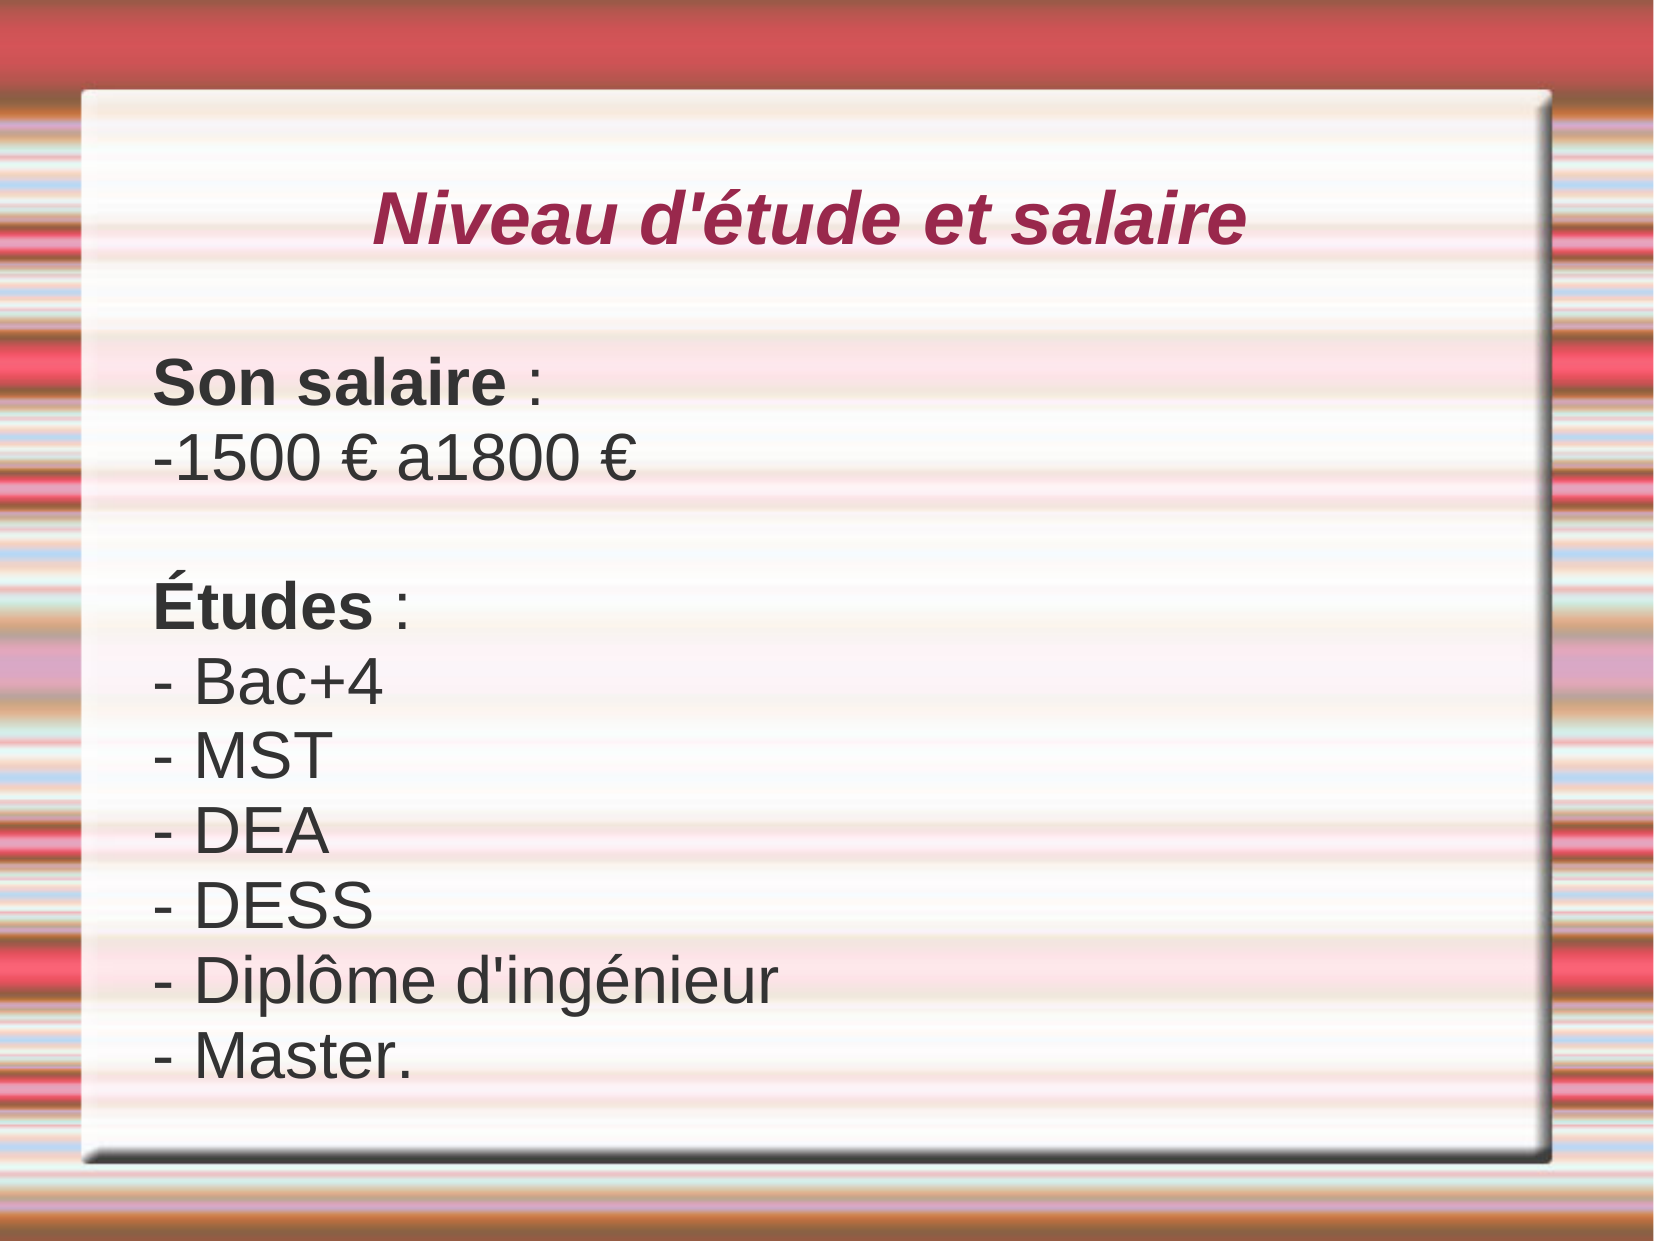

# Niveau d'étude et salaire
Son salaire :
-1500 € a1800 €
Études :
- Bac+4
- MST
- DEA
- DESS
- Diplôme d'ingénieur
- Master.